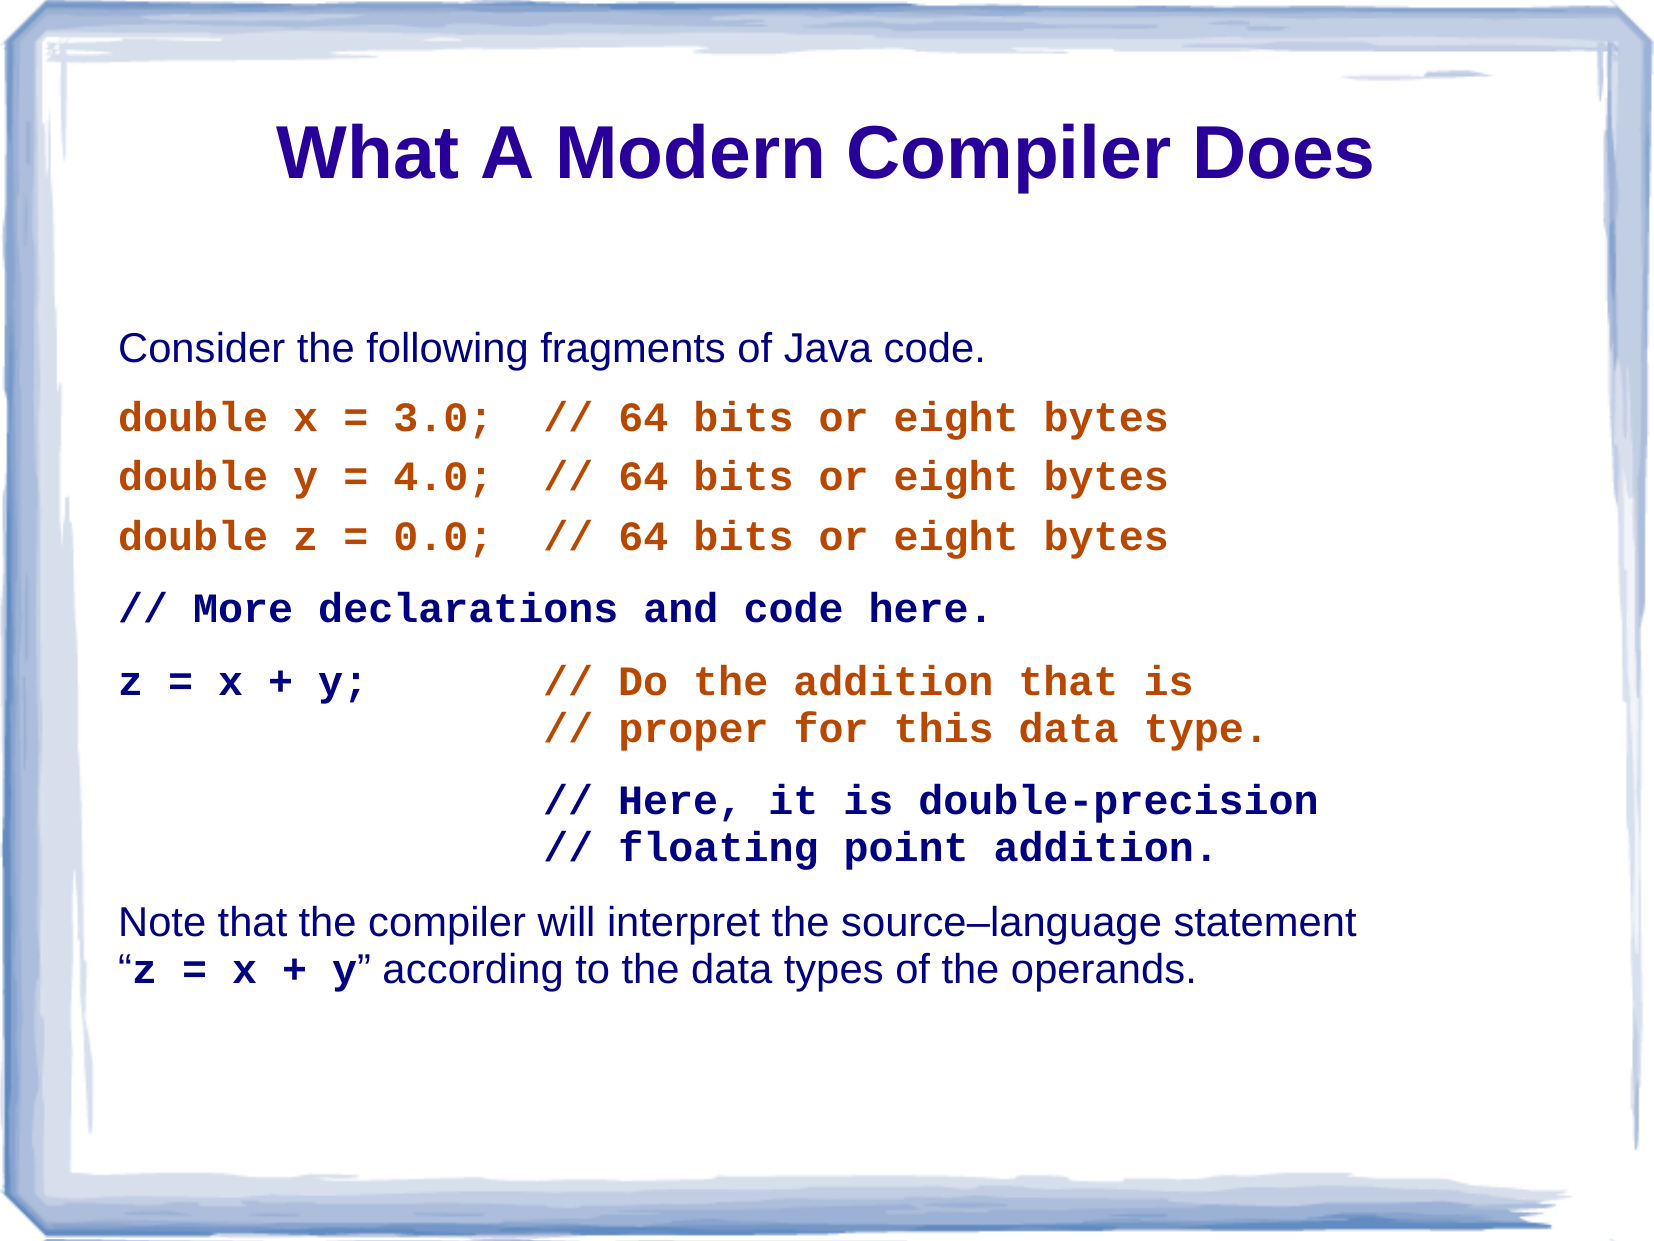

# What A Modern Compiler Does
Consider the following fragments of Java code.
double x = 3.0; // 64 bits or eight bytes
double y = 4.0; // 64 bits or eight bytes
double z = 0.0; // 64 bits or eight bytes
// More declarations and code here.
z = x + y; // Do the addition that is
 // proper for this data type.
 // Here, it is double-precision
 // floating point addition.
Note that the compiler will interpret the source–language statement
“z = x + y” according to the data types of the operands.